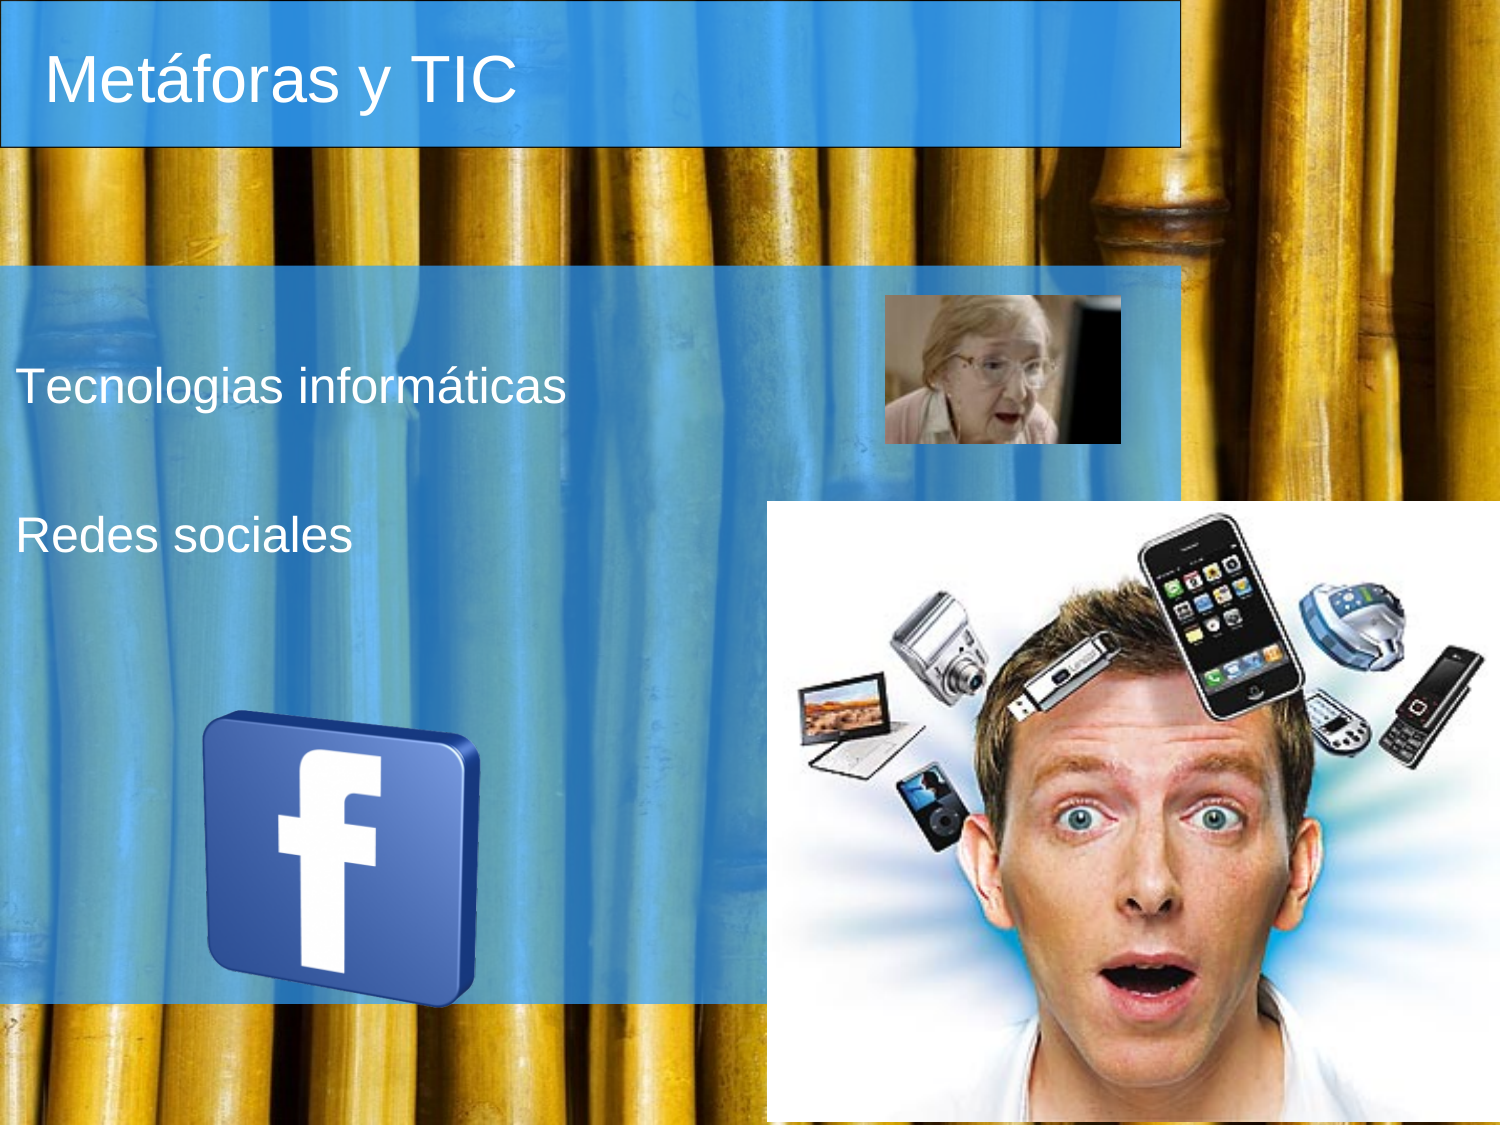

# Metáforas y TIC
Tecnologias informáticas
Redes sociales
14